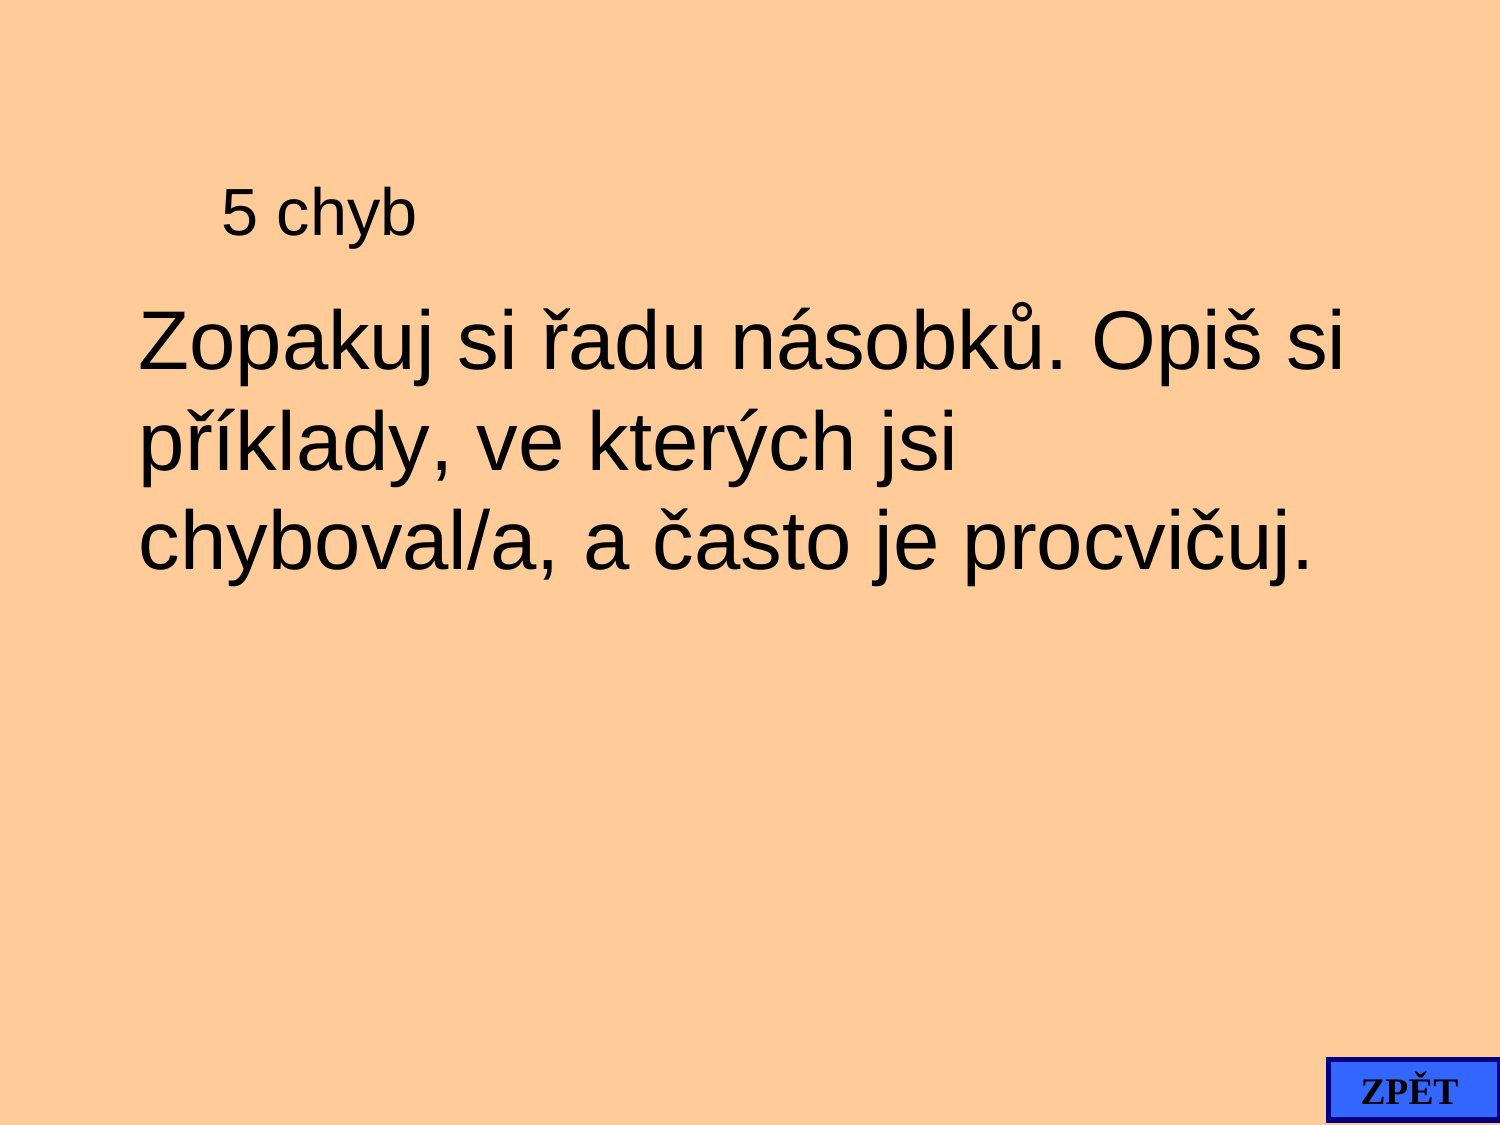

5 chyb
Zopakuj si řadu násobků. Opiš si příklady, ve kterých jsi chyboval/a, a často je procvičuj.
ZPĚT